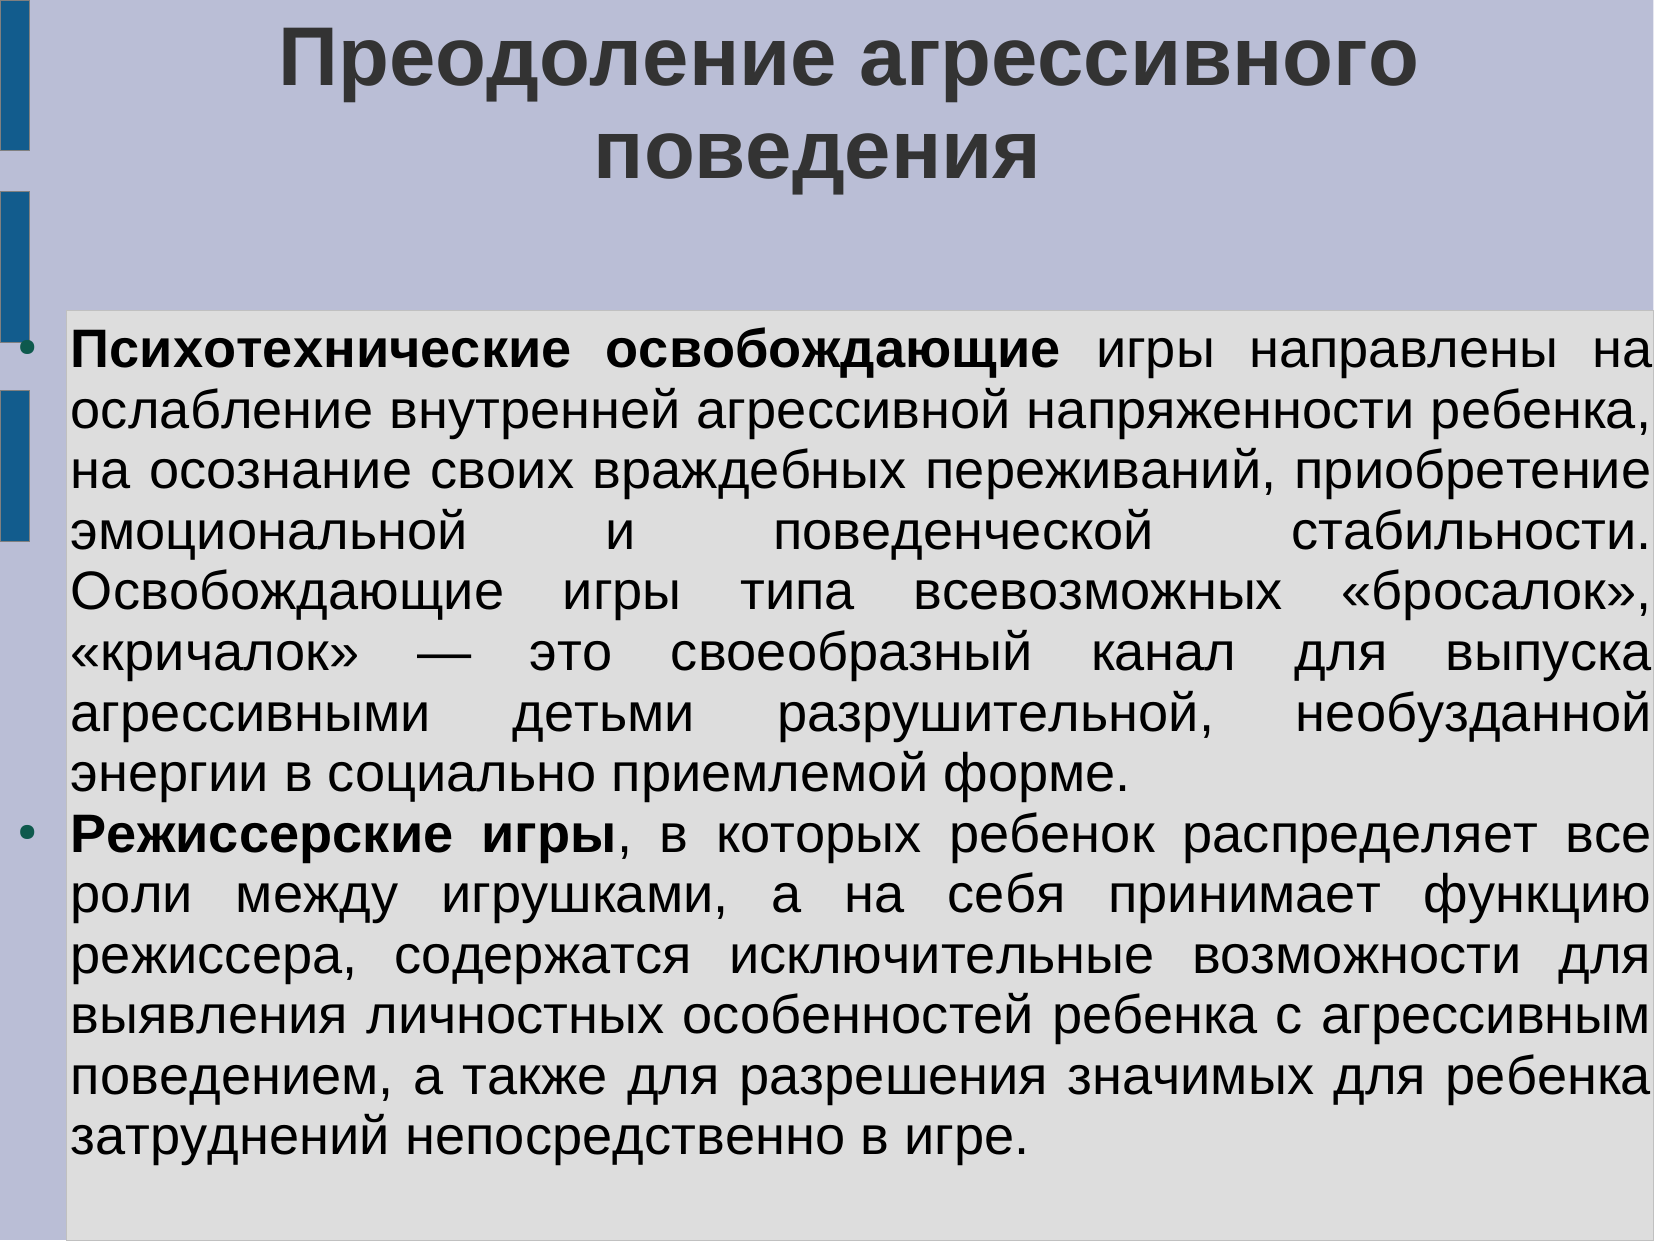

# Преодоление агрессивного поведения
Психотехнические освобождающие игры направлены на ослабление внутренней агрессивной напряженности ребенка, на осознание своих враждебных переживаний, приобретение эмоциональной и поведенческой стабильности. Освобождающие игры типа всевозможных «бросалок», «кричалок» — это своеобразный канал для выпуска агрессивными детьми разрушительной, необузданной энергии в социально приемлемой форме.
Режиссерские игры, в которых ребенок распределяет все роли между игрушками, а на себя принимает функцию режиссера, содержатся исключительные возможности для выявления личностных особенностей ребенка с агрессивным поведением, а также для разрешения значимых для ребенка затруднений непосредственно в игре.